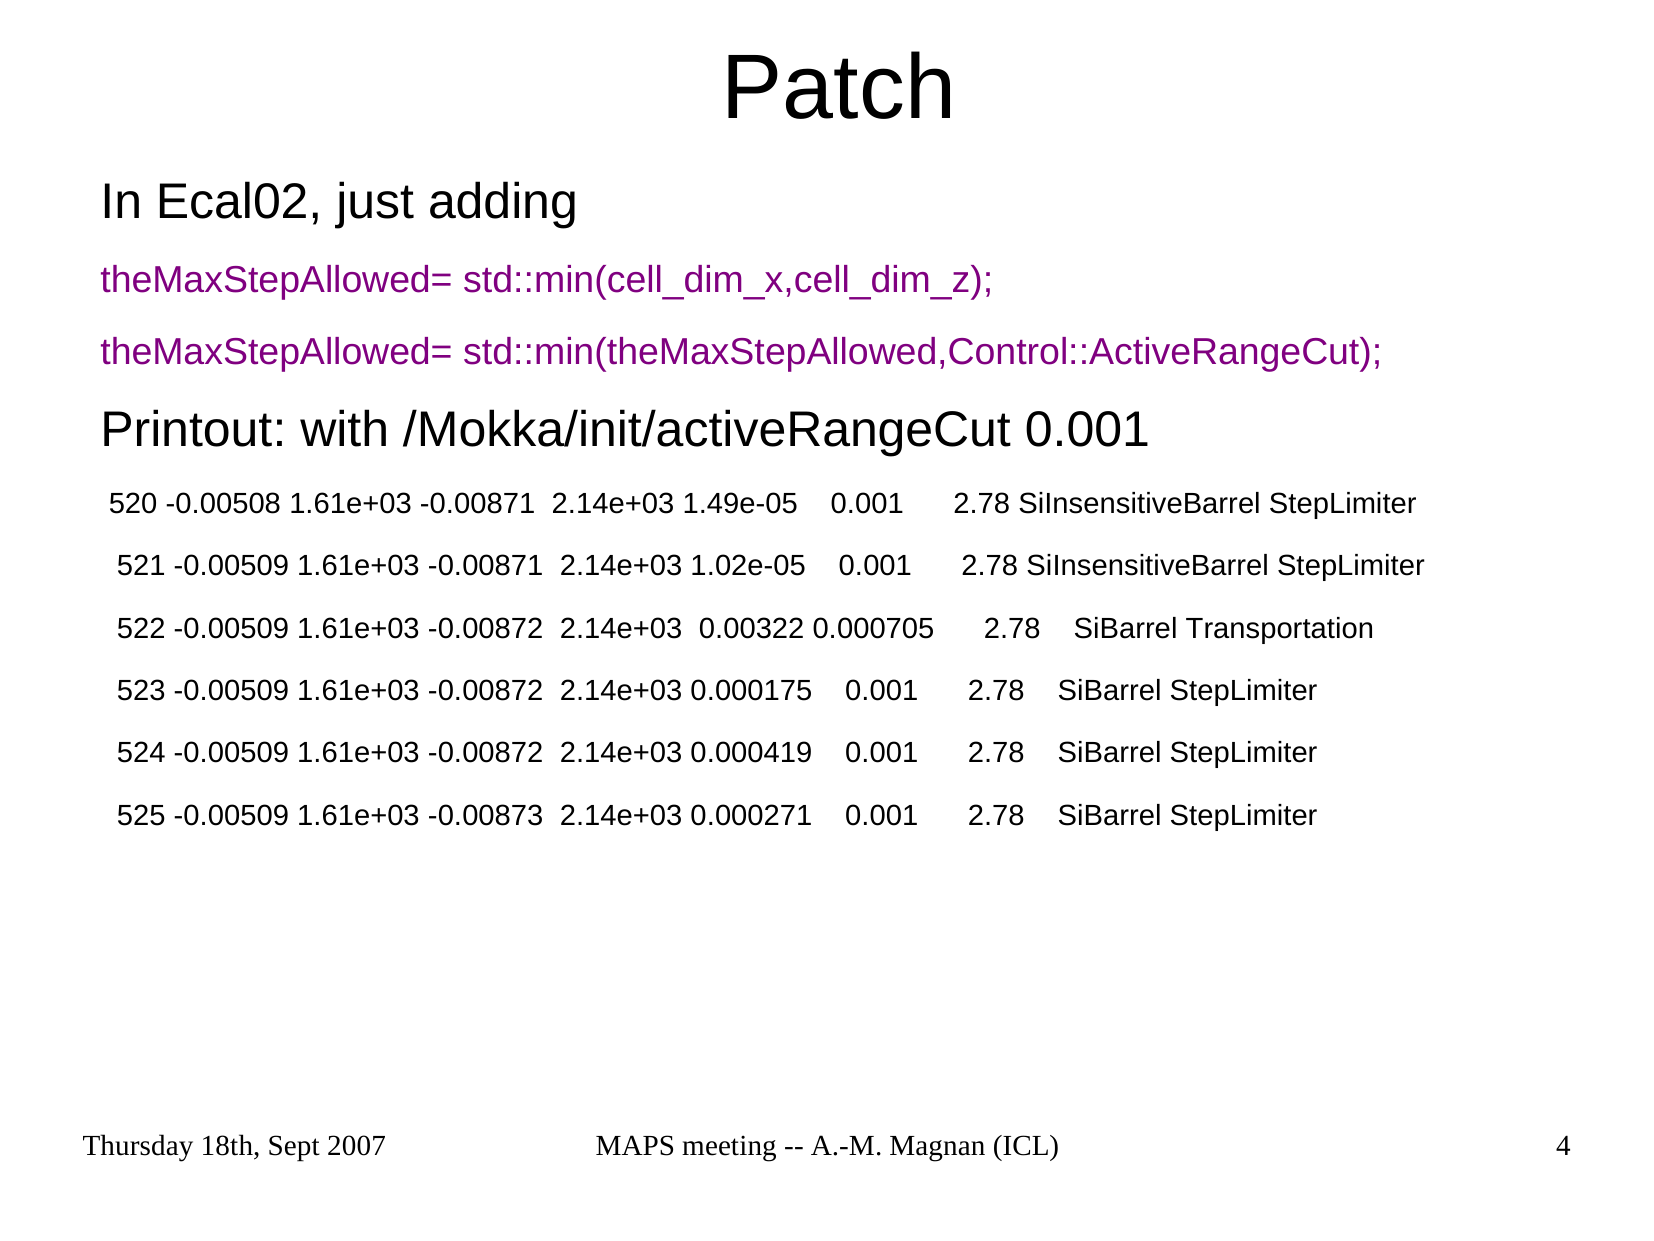

# Patch
In Ecal02, just adding
theMaxStepAllowed= std::min(cell_dim_x,cell_dim_z);
theMaxStepAllowed= std::min(theMaxStepAllowed,Control::ActiveRangeCut);
Printout: with /Mokka/init/activeRangeCut 0.001
 520 -0.00508 1.61e+03 -0.00871 2.14e+03 1.49e-05 0.001 2.78 SiInsensitiveBarrel StepLimiter
 521 -0.00509 1.61e+03 -0.00871 2.14e+03 1.02e-05 0.001 2.78 SiInsensitiveBarrel StepLimiter
 522 -0.00509 1.61e+03 -0.00872 2.14e+03 0.00322 0.000705 2.78 SiBarrel Transportation
 523 -0.00509 1.61e+03 -0.00872 2.14e+03 0.000175 0.001 2.78 SiBarrel StepLimiter
 524 -0.00509 1.61e+03 -0.00872 2.14e+03 0.000419 0.001 2.78 SiBarrel StepLimiter
 525 -0.00509 1.61e+03 -0.00873 2.14e+03 0.000271 0.001 2.78 SiBarrel StepLimiter
Thursday 18th, Sept 2007
MAPS meeting -- A.-M. Magnan (ICL)
4